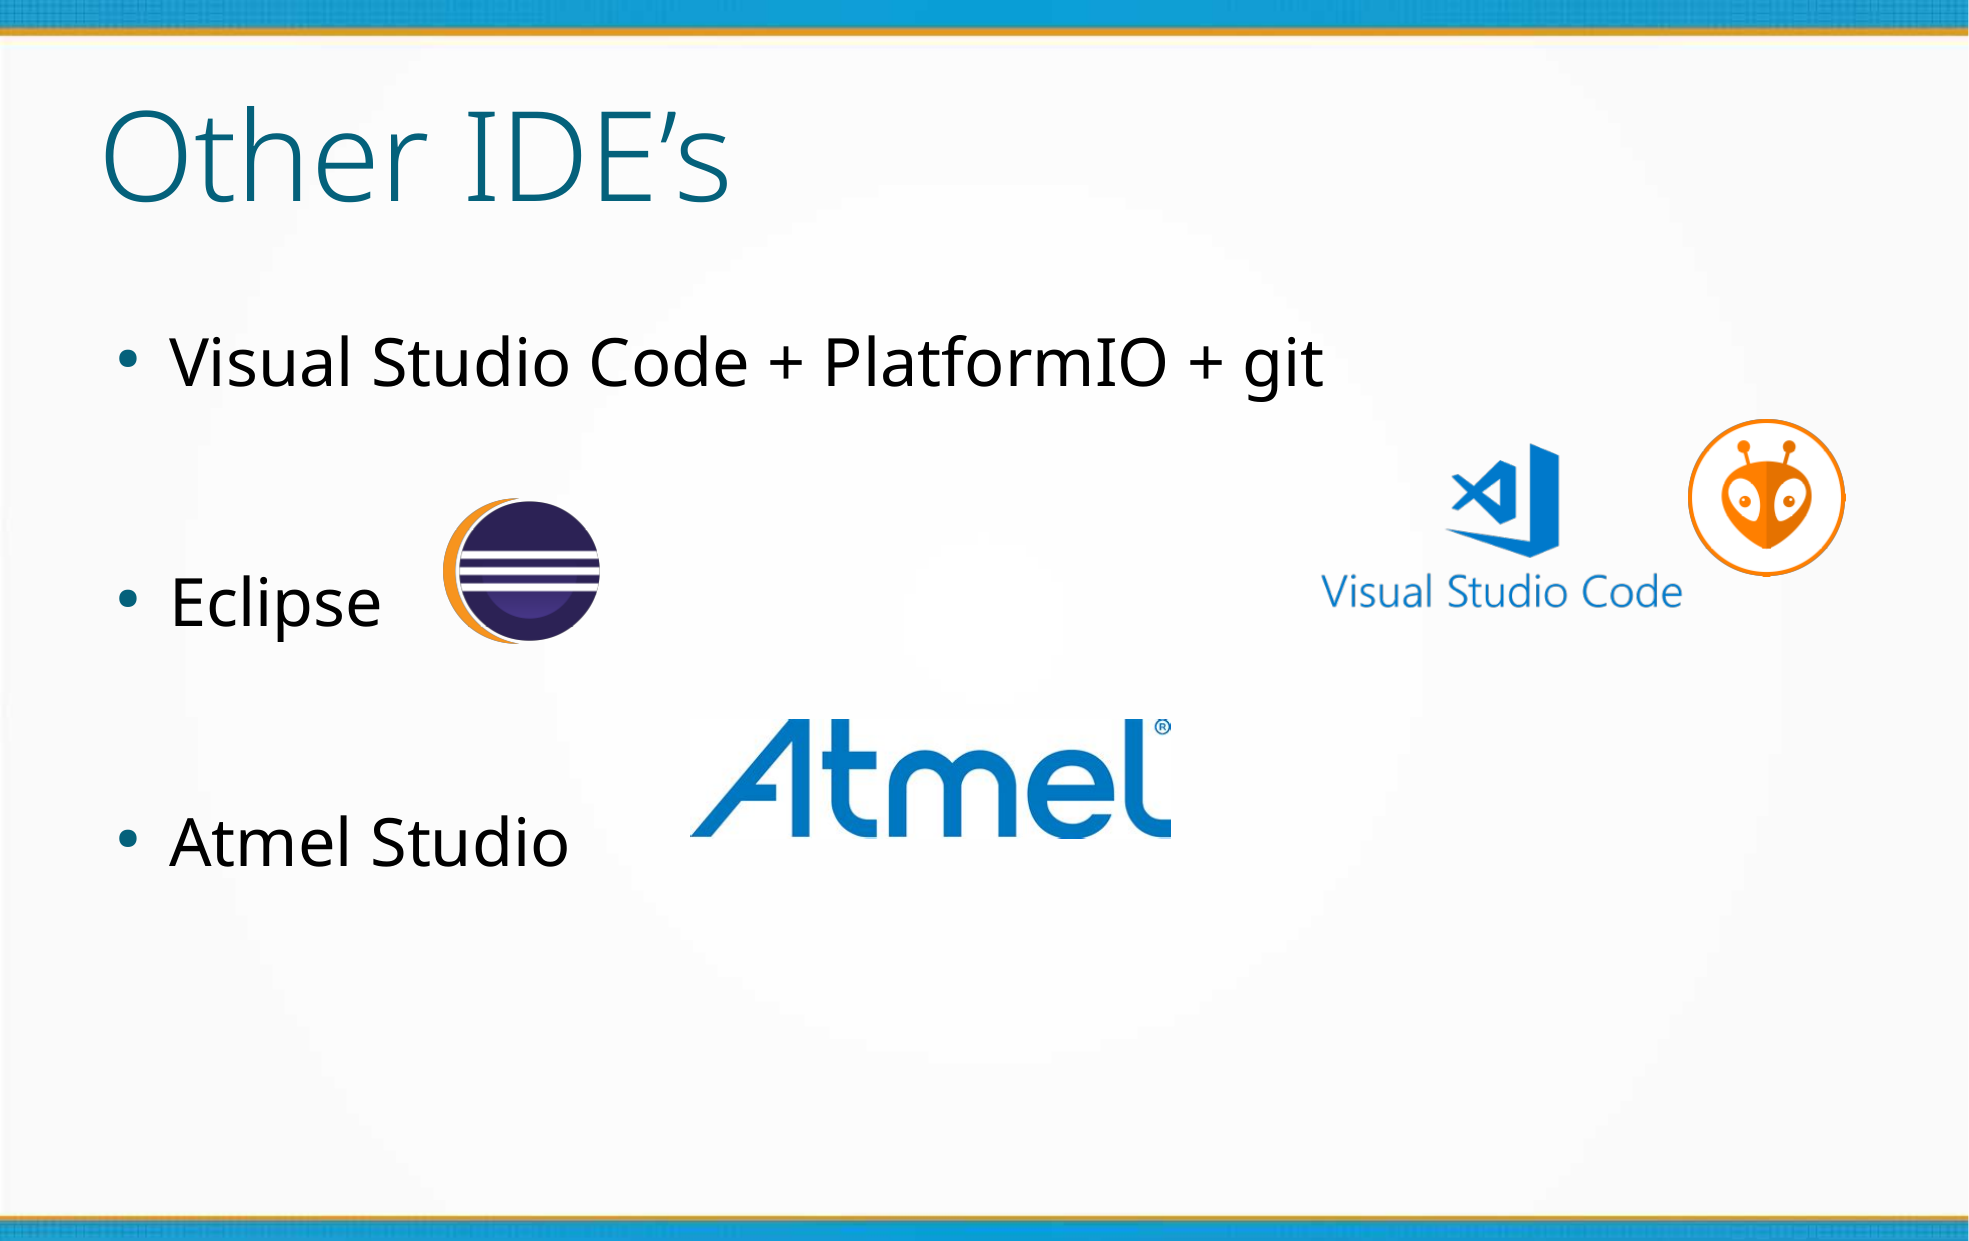

# Other IDE’s
Visual Studio Code + PlatformIO + git
Eclipse
Atmel Studio